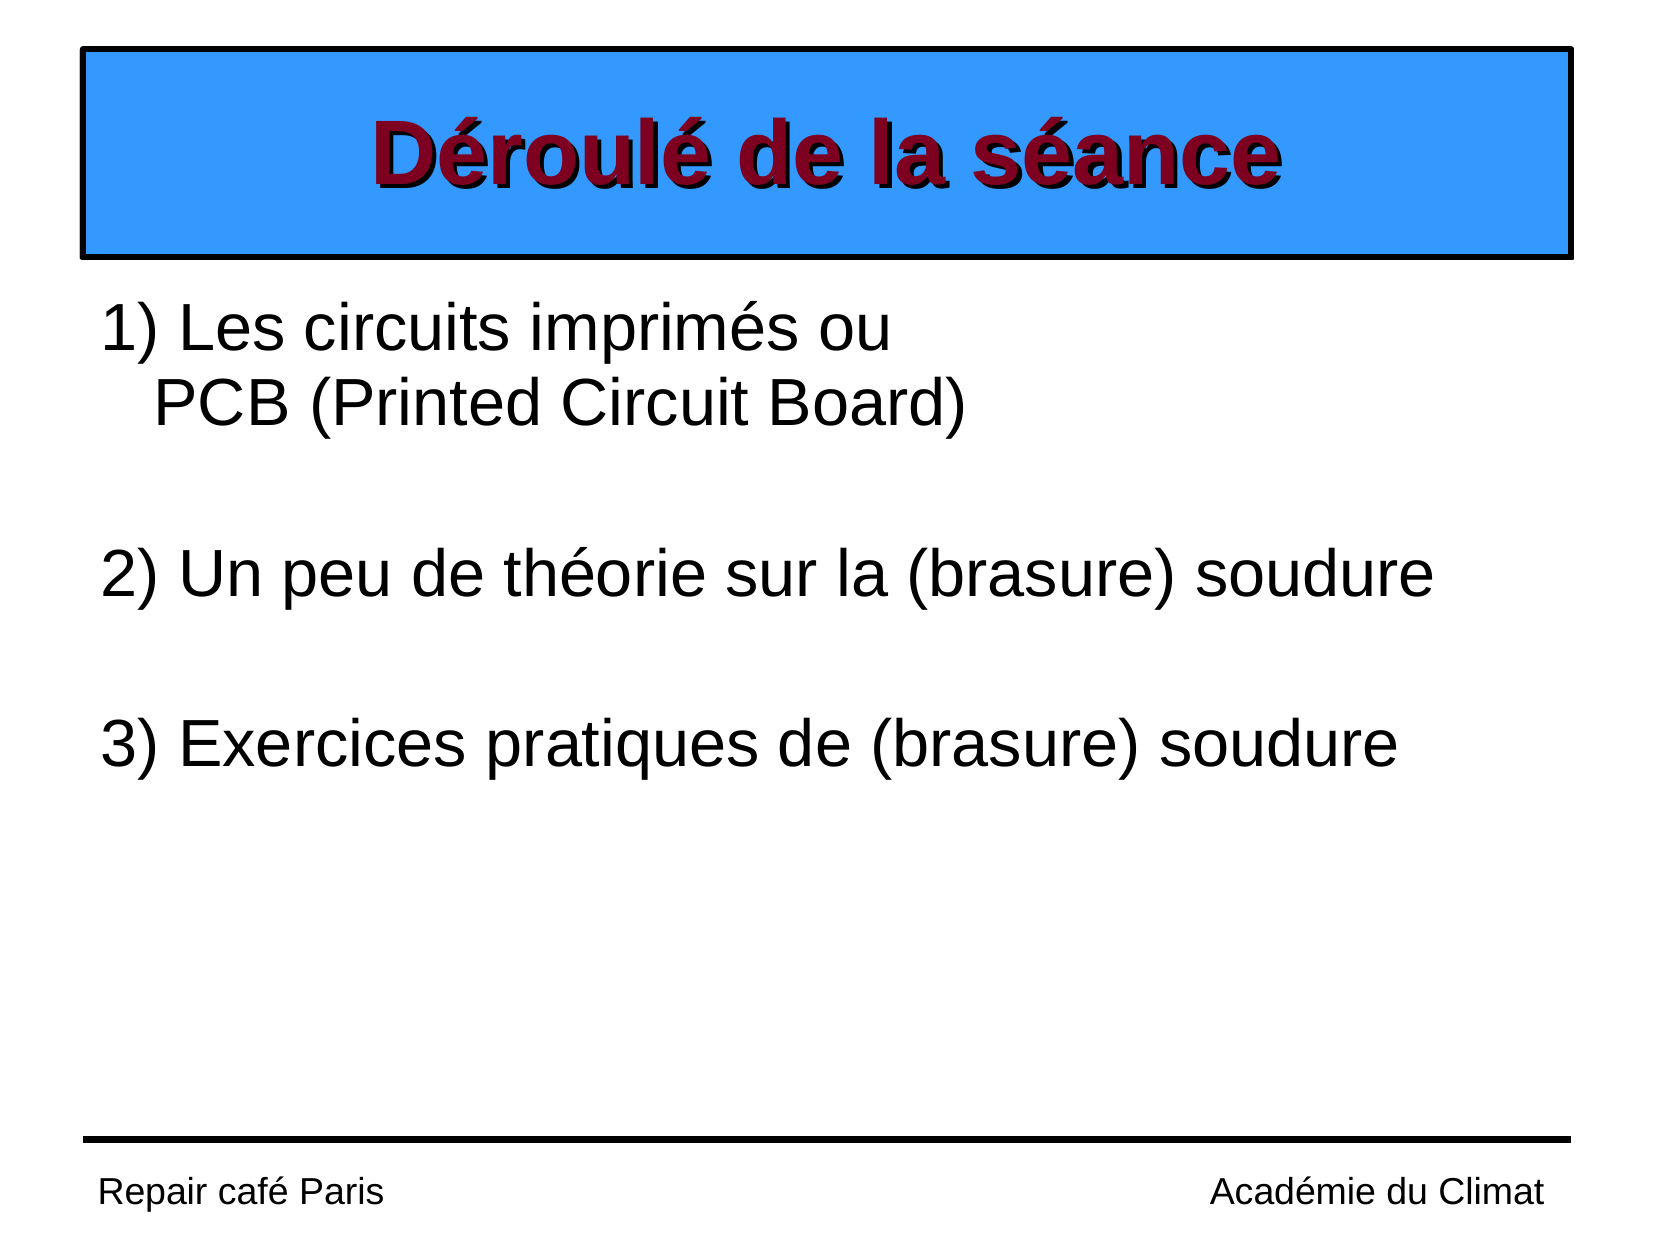

# Déroulé de la séance
 Les circuits imprimés ou
PCB (Printed Circuit Board)
 Un peu de théorie sur la (brasure) soudure
 Exercices pratiques de (brasure) soudure
Repair café Paris	Académie du Climat